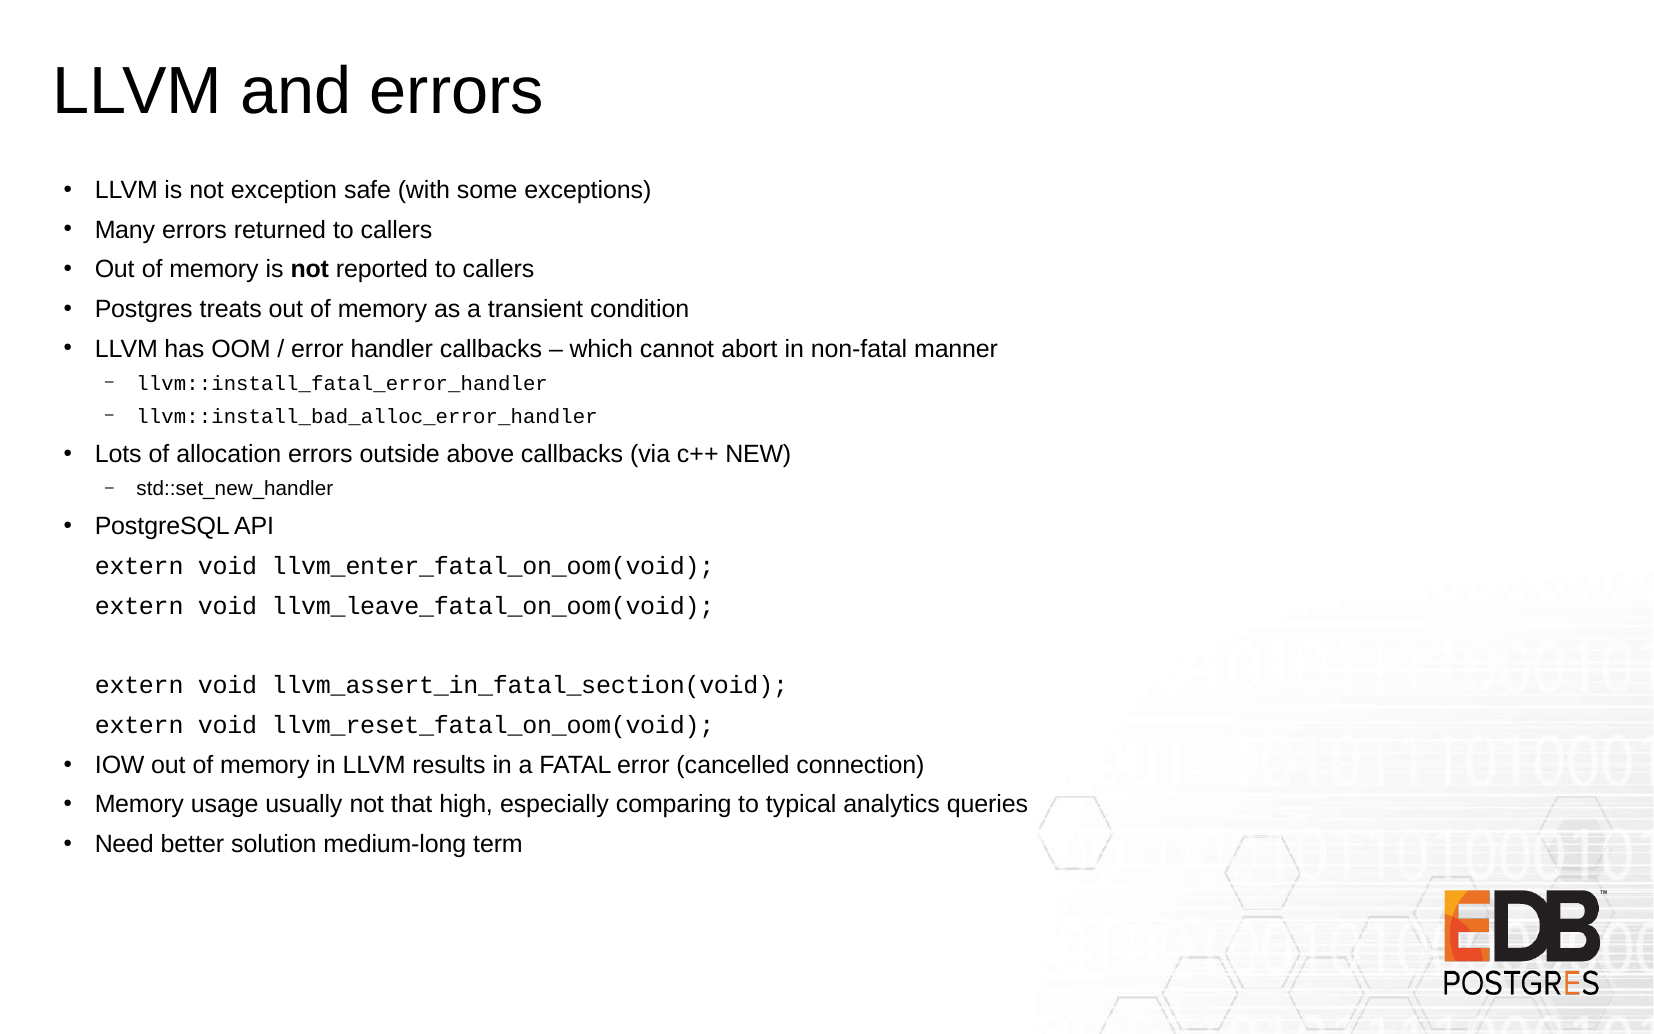

# LLVM and errors
LLVM is not exception safe (with some exceptions)
Many errors returned to callers
Out of memory is not reported to callers
Postgres treats out of memory as a transient condition
LLVM has OOM / error handler callbacks – which cannot abort in non-fatal manner
llvm::install_fatal_error_handler
llvm::install_bad_alloc_error_handler
Lots of allocation errors outside above callbacks (via c++ NEW)
std::set_new_handler
PostgreSQL API
extern void llvm_enter_fatal_on_oom(void);
extern void llvm_leave_fatal_on_oom(void);
extern void llvm_assert_in_fatal_section(void);
extern void llvm_reset_fatal_on_oom(void);
IOW out of memory in LLVM results in a FATAL error (cancelled connection)
Memory usage usually not that high, especially comparing to typical analytics queries
Need better solution medium-long term